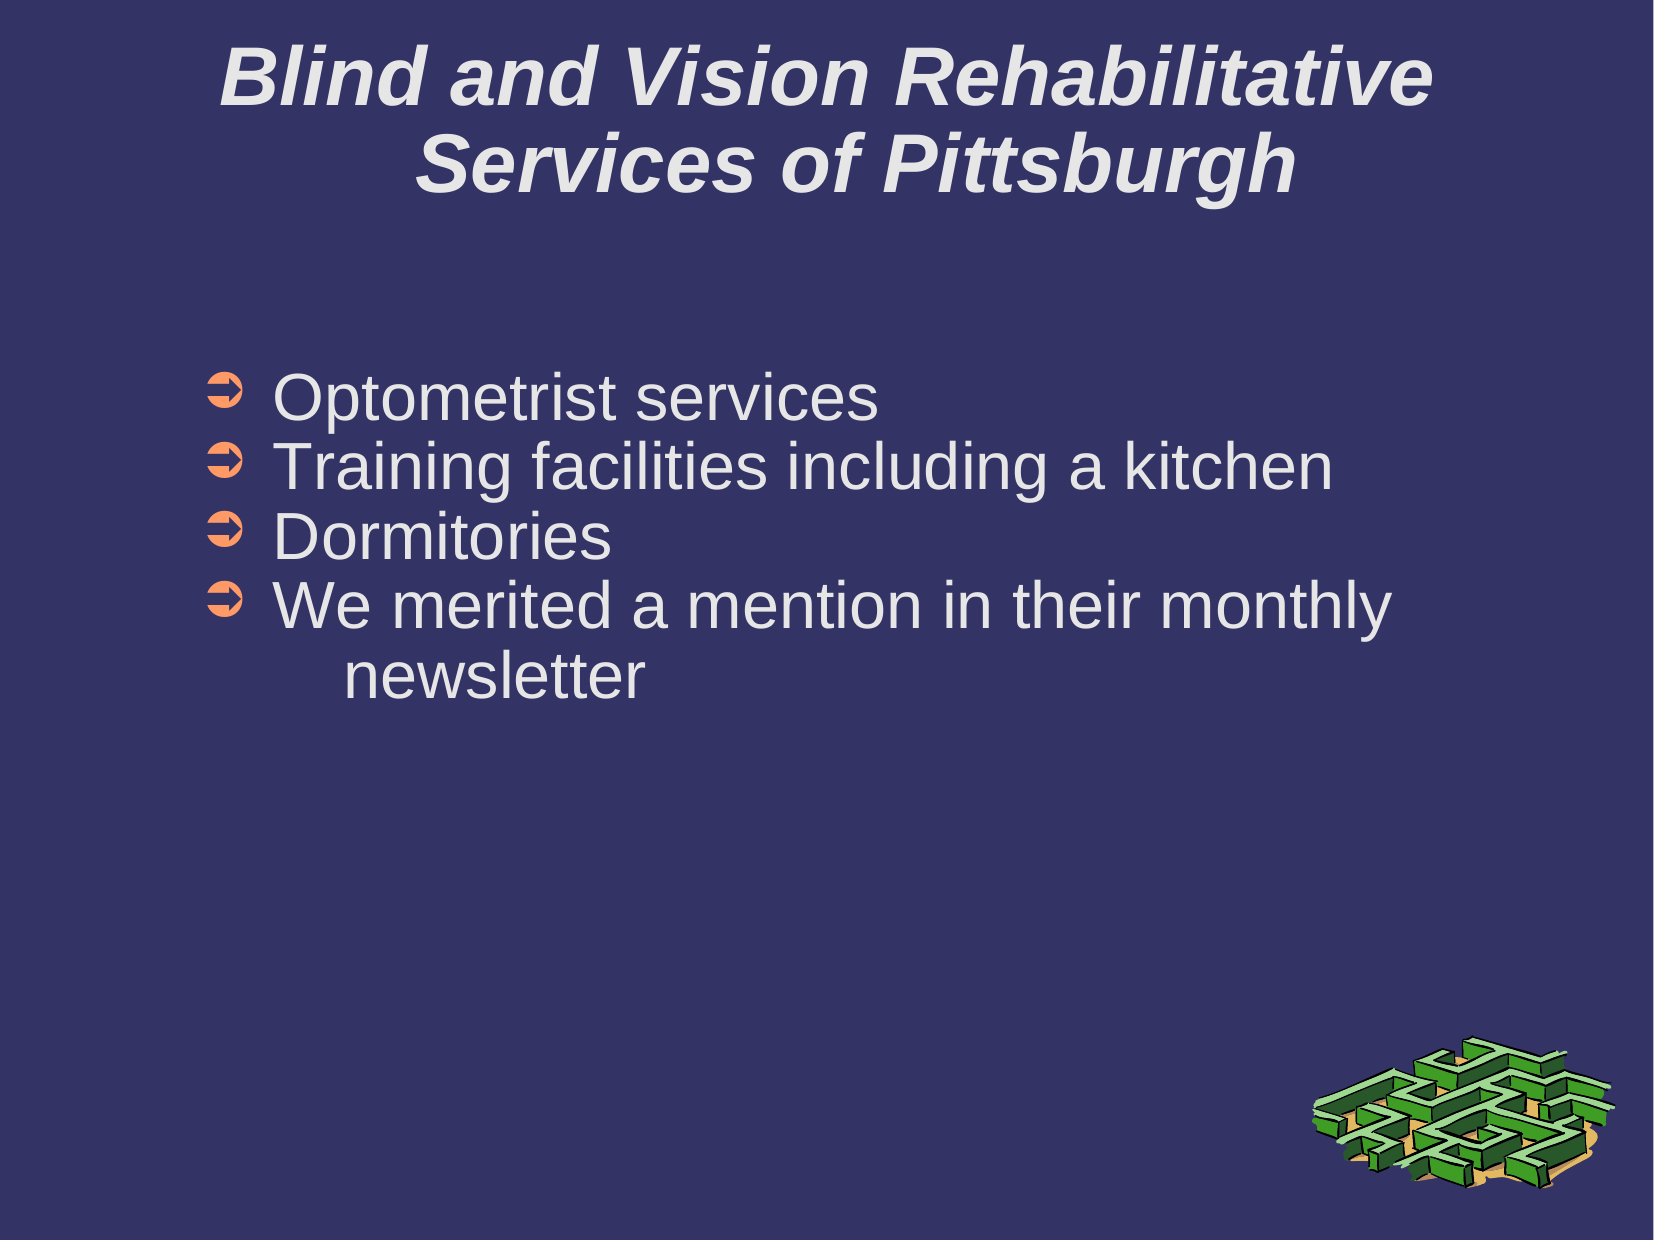

# Blind and Vision Rehabilitative Services of Pittsburgh
Optometrist services
Training facilities including a kitchen
Dormitories
We merited a mention in their monthly newsletter